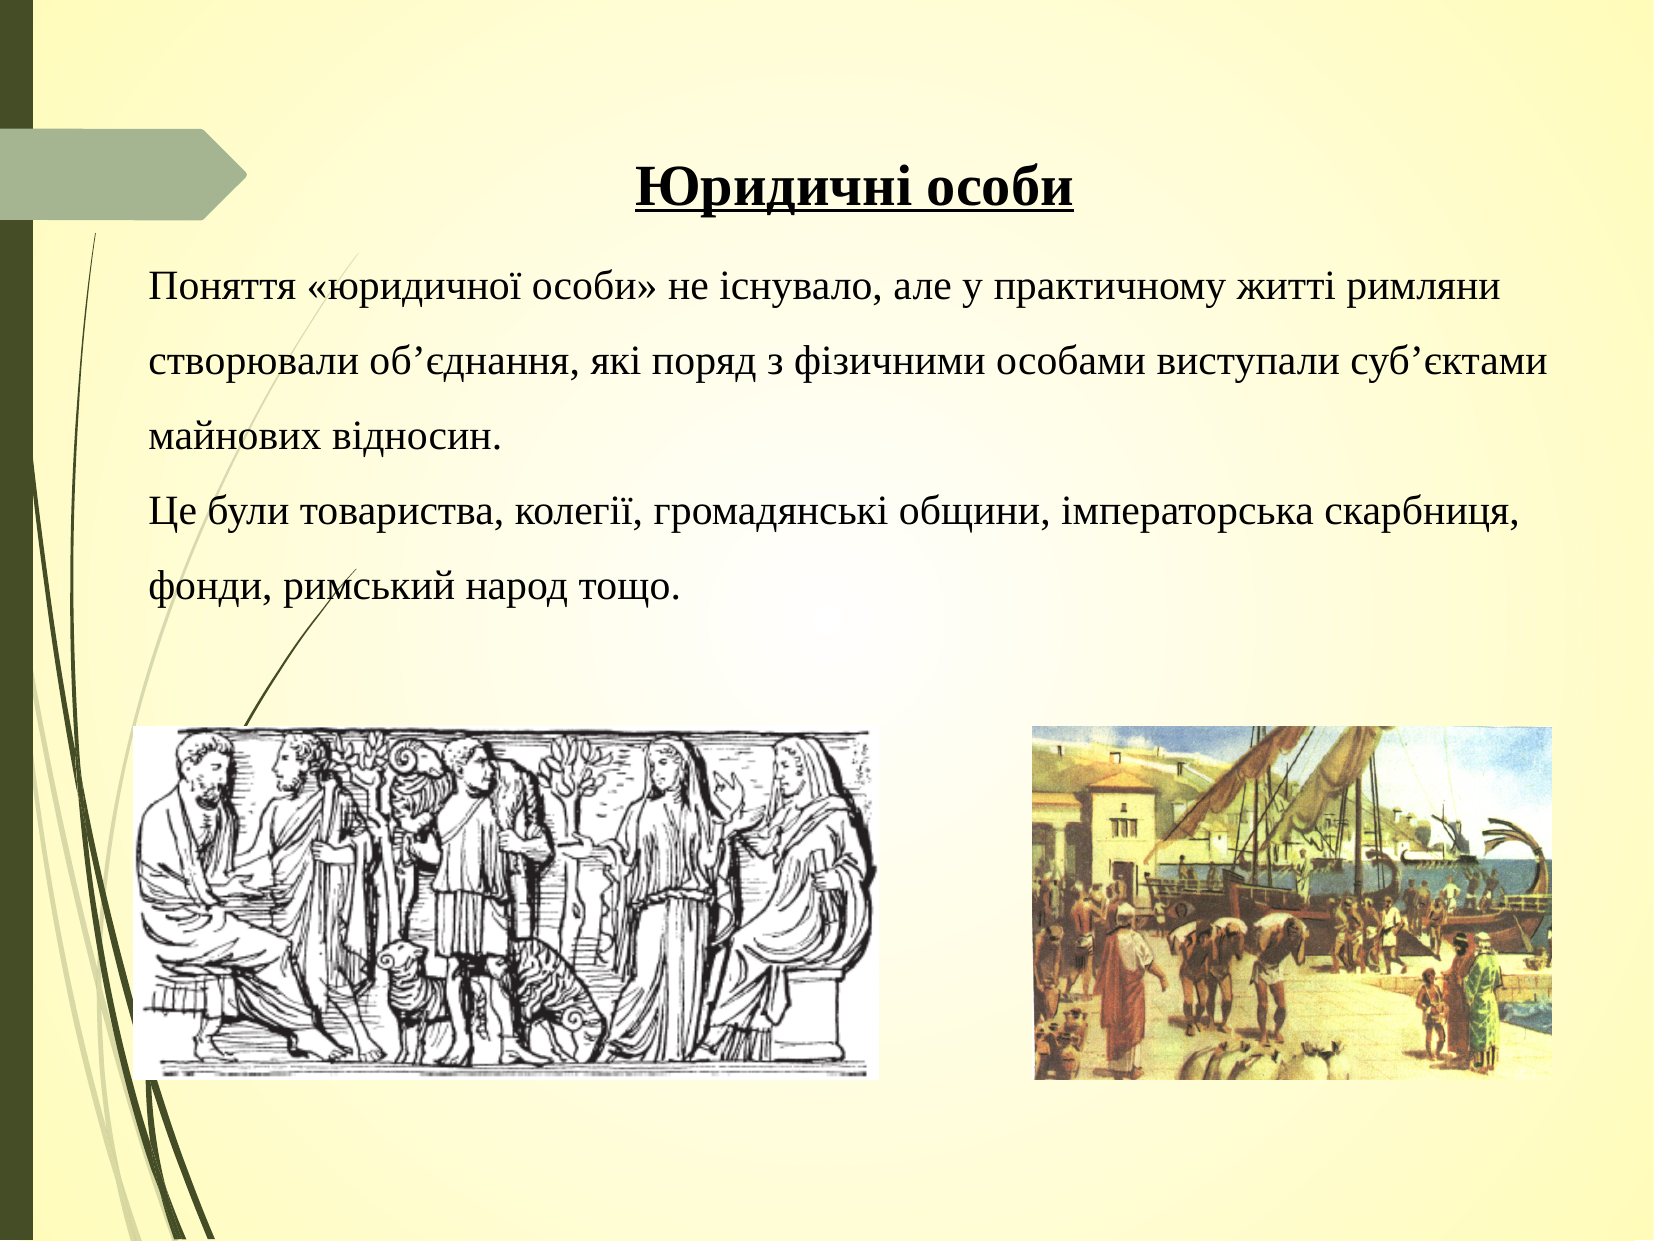

Юридичні особи
Поняття «юридичної особи» не існувало, але у практичному житті римляни створювали об’єднання, які поряд з фізичними особами виступали суб’єктами майнових відносин.
Це були товариства, колегії, громадянські общини, імператорська скарбниця, фонди, римський народ тощо.